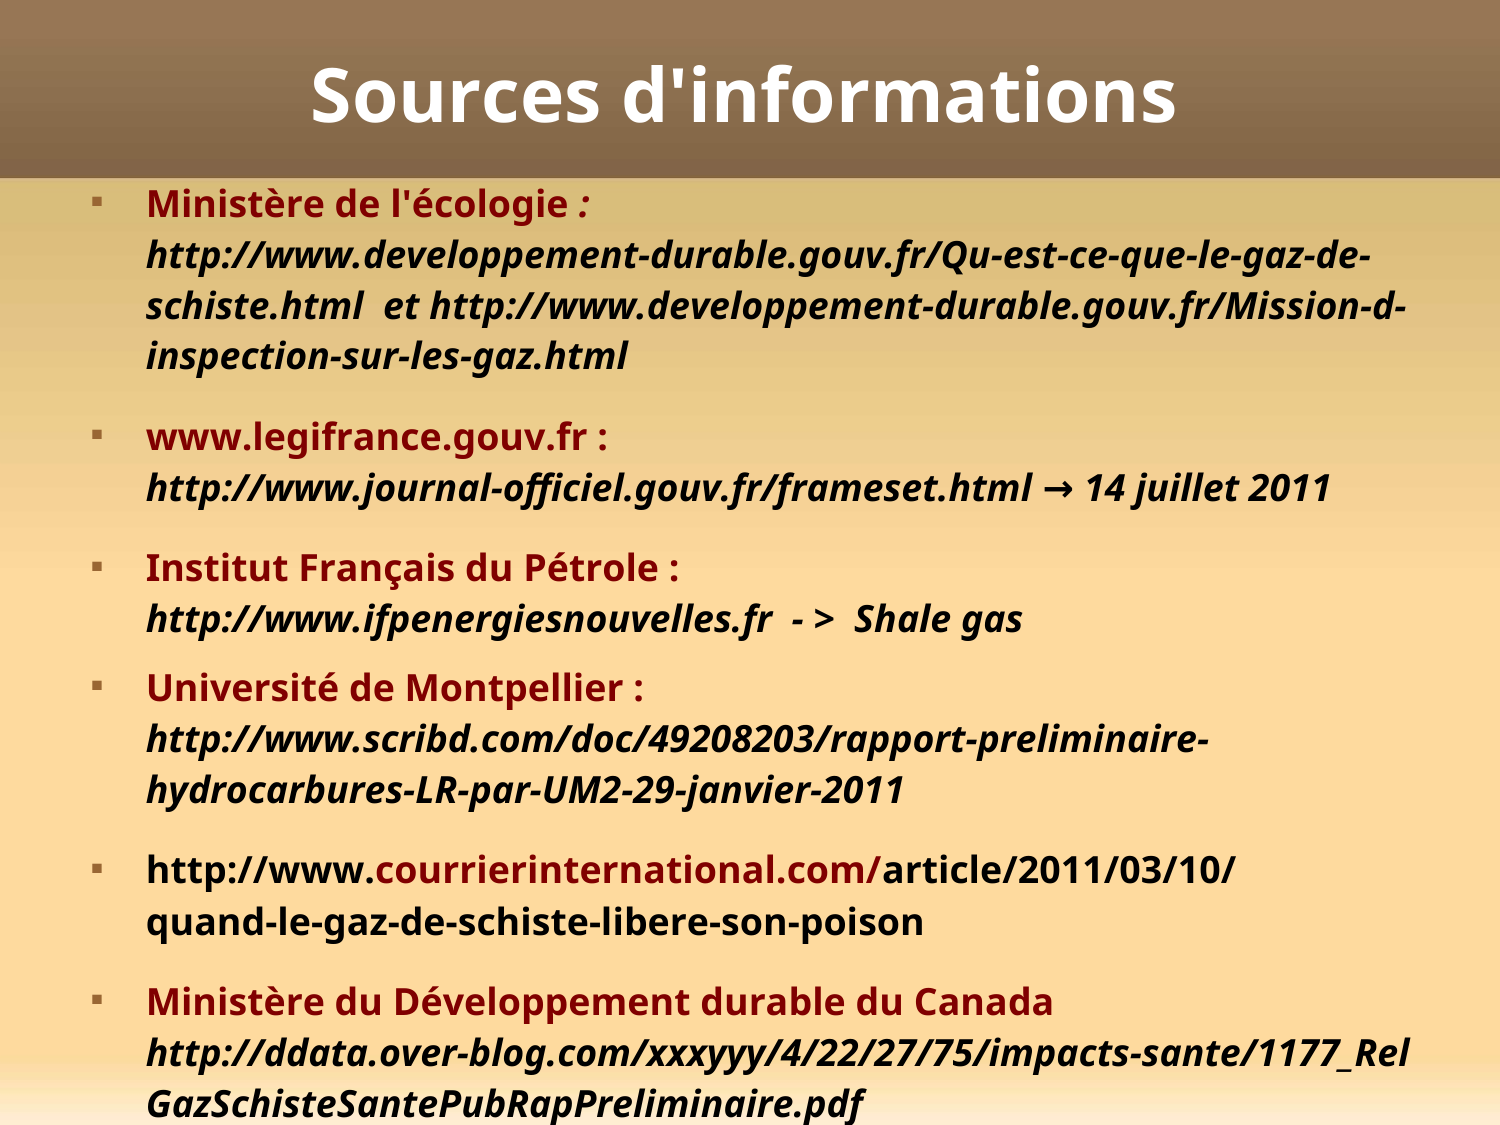

# Sources d'informations
Ministère de l'écologie : http://www.developpement-durable.gouv.fr/Qu-est-ce-que-le-gaz-de-schiste.html et http://www.developpement-durable.gouv.fr/Mission-d-inspection-sur-les-gaz.html
www.legifrance.gouv.fr : http://www.journal-officiel.gouv.fr/frameset.html → 14 juillet 2011
Institut Français du Pétrole :
http://www.ifpenergiesnouvelles.fr - > Shale gas
Université de Montpellier : http://www.scribd.com/doc/49208203/rapport-preliminaire-hydrocarbures-LR-par-UM2-29-janvier-2011
http://www.courrierinternational.com/article/2011/03/10/
quand-le-gaz-de-schiste-libere-son-poison
Ministère du Développement durable du Canada
http://ddata.over-blog.com/xxxyyy/4/22/27/75/impacts-sante/1177_RelGazSchisteSantePubRapPreliminaire.pdf